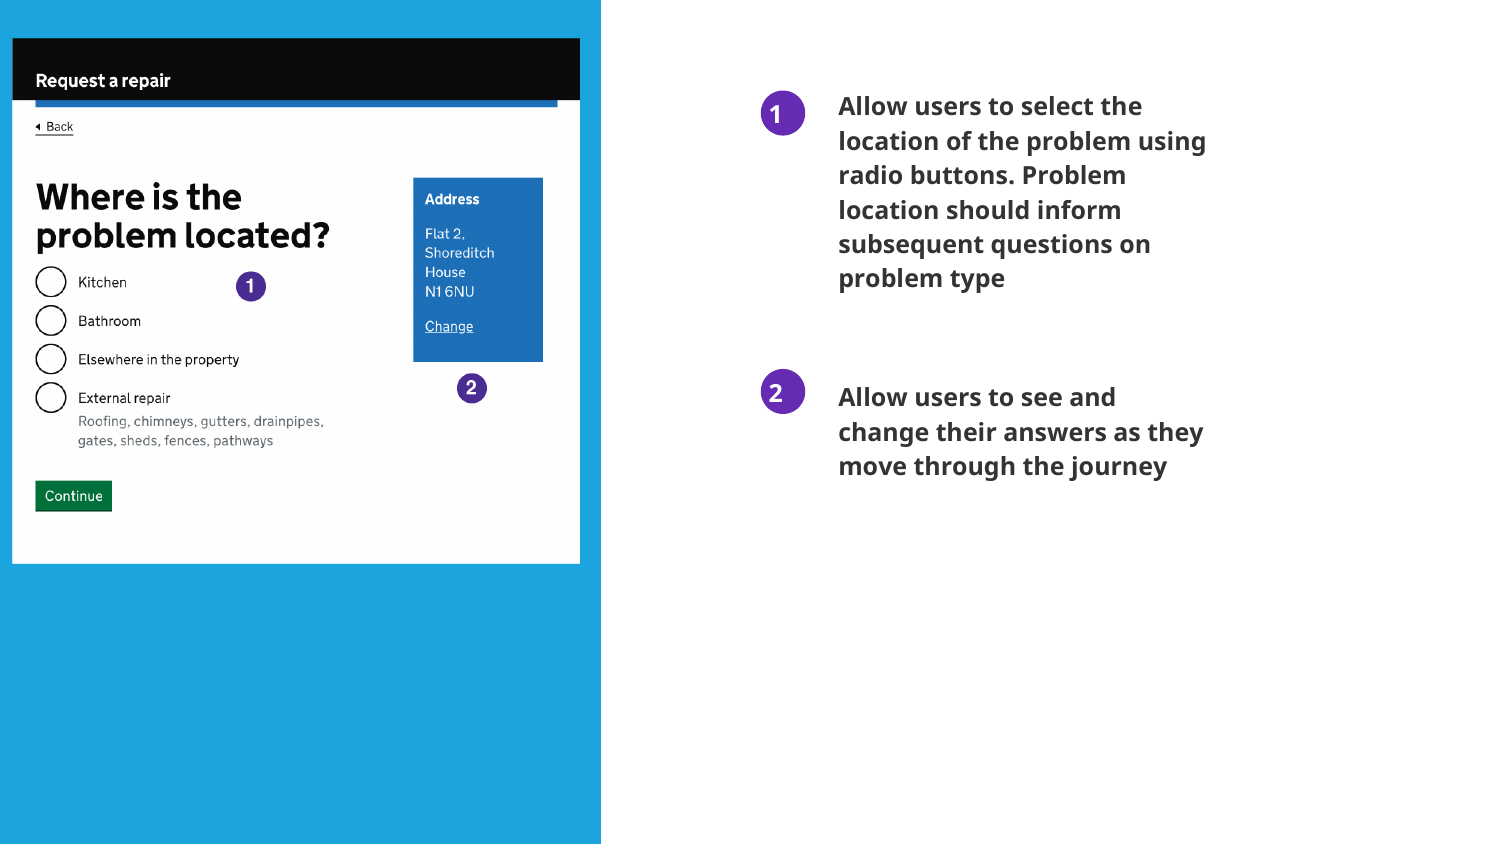

Allow users to select the location of the problem using radio buttons. Problem location should inform subsequent questions on problem type
1
2
Allow users to see and change their answers as they move through the journey